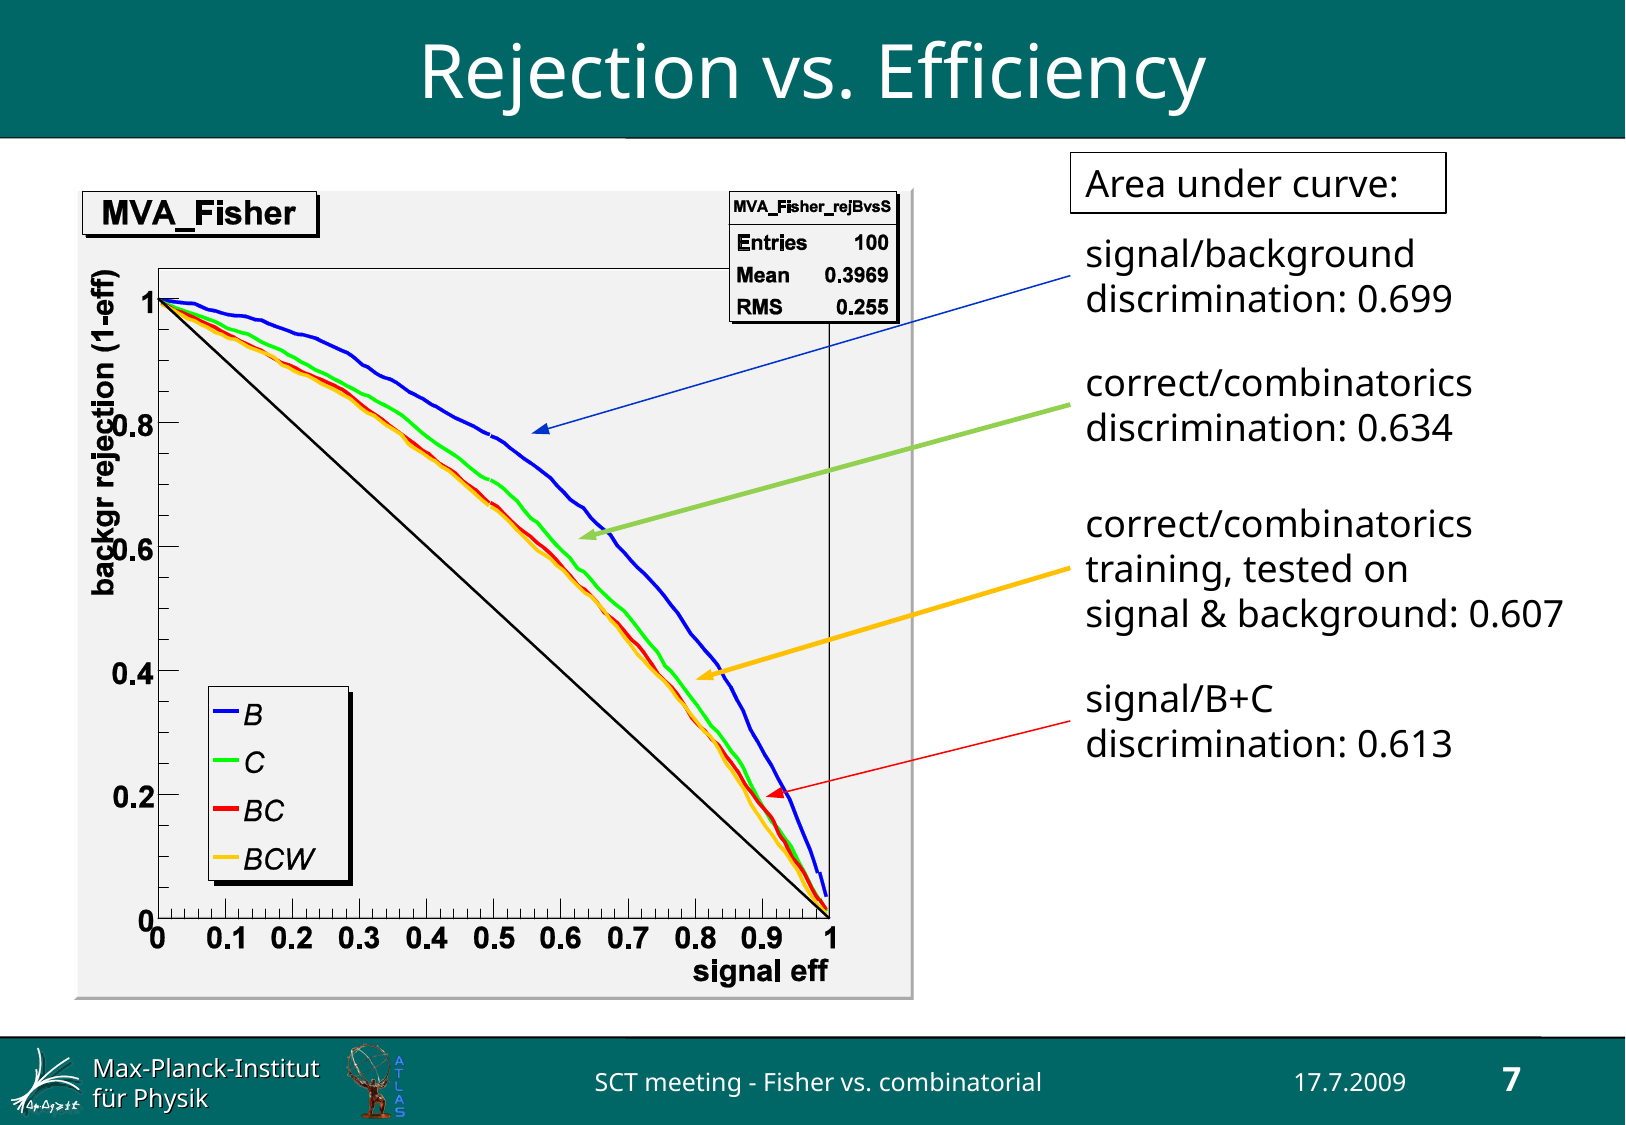

# Rejection vs. Efficiency
Area under curve:
signal/background
discrimination: 0.699
correct/combinatorics
discrimination: 0.634
correct/combinatorics
training, tested on
signal & background: 0.607
signal/B+C
discrimination: 0.613
SCT meeting - Fisher vs. combinatorial
17.7.2009